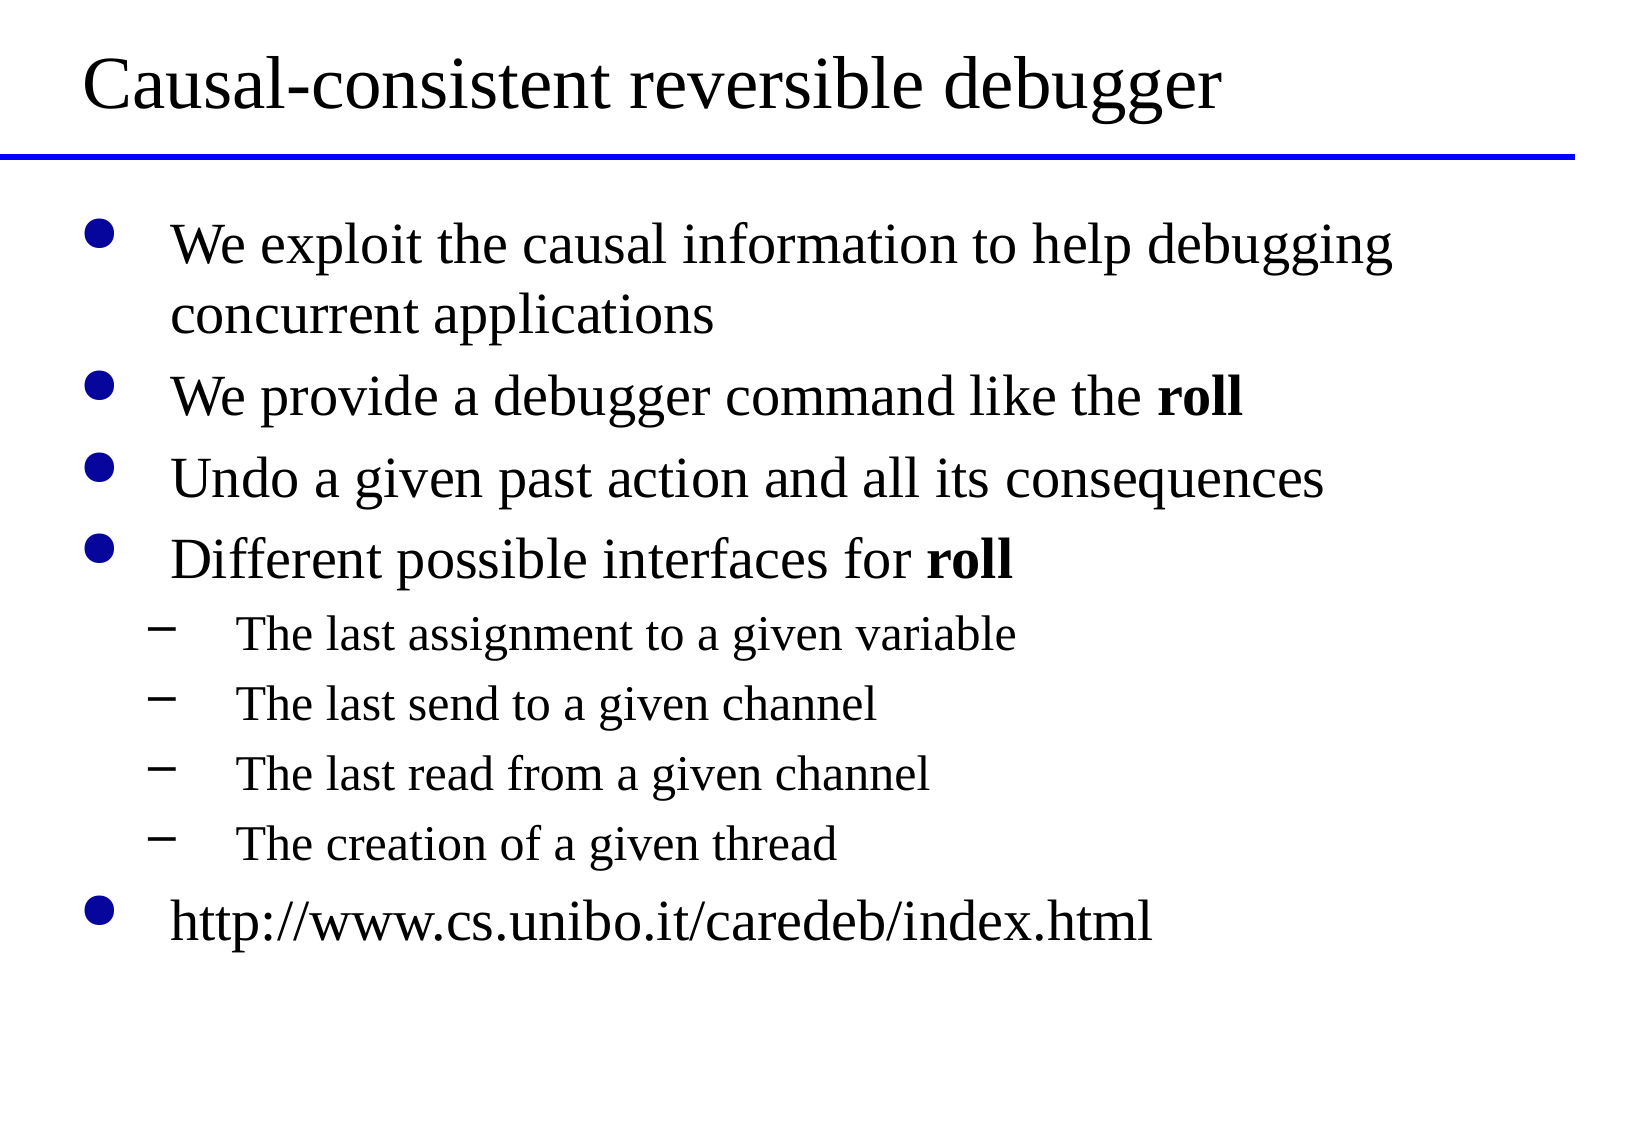

# Causal-consistent reversible debugger
We exploit the causal information to help debugging concurrent applications
We provide a debugger command like the roll
Undo a given past action and all its consequences
Different possible interfaces for roll
The last assignment to a given variable
The last send to a given channel
The last read from a given channel
The creation of a given thread
http://www.cs.unibo.it/caredeb/index.html